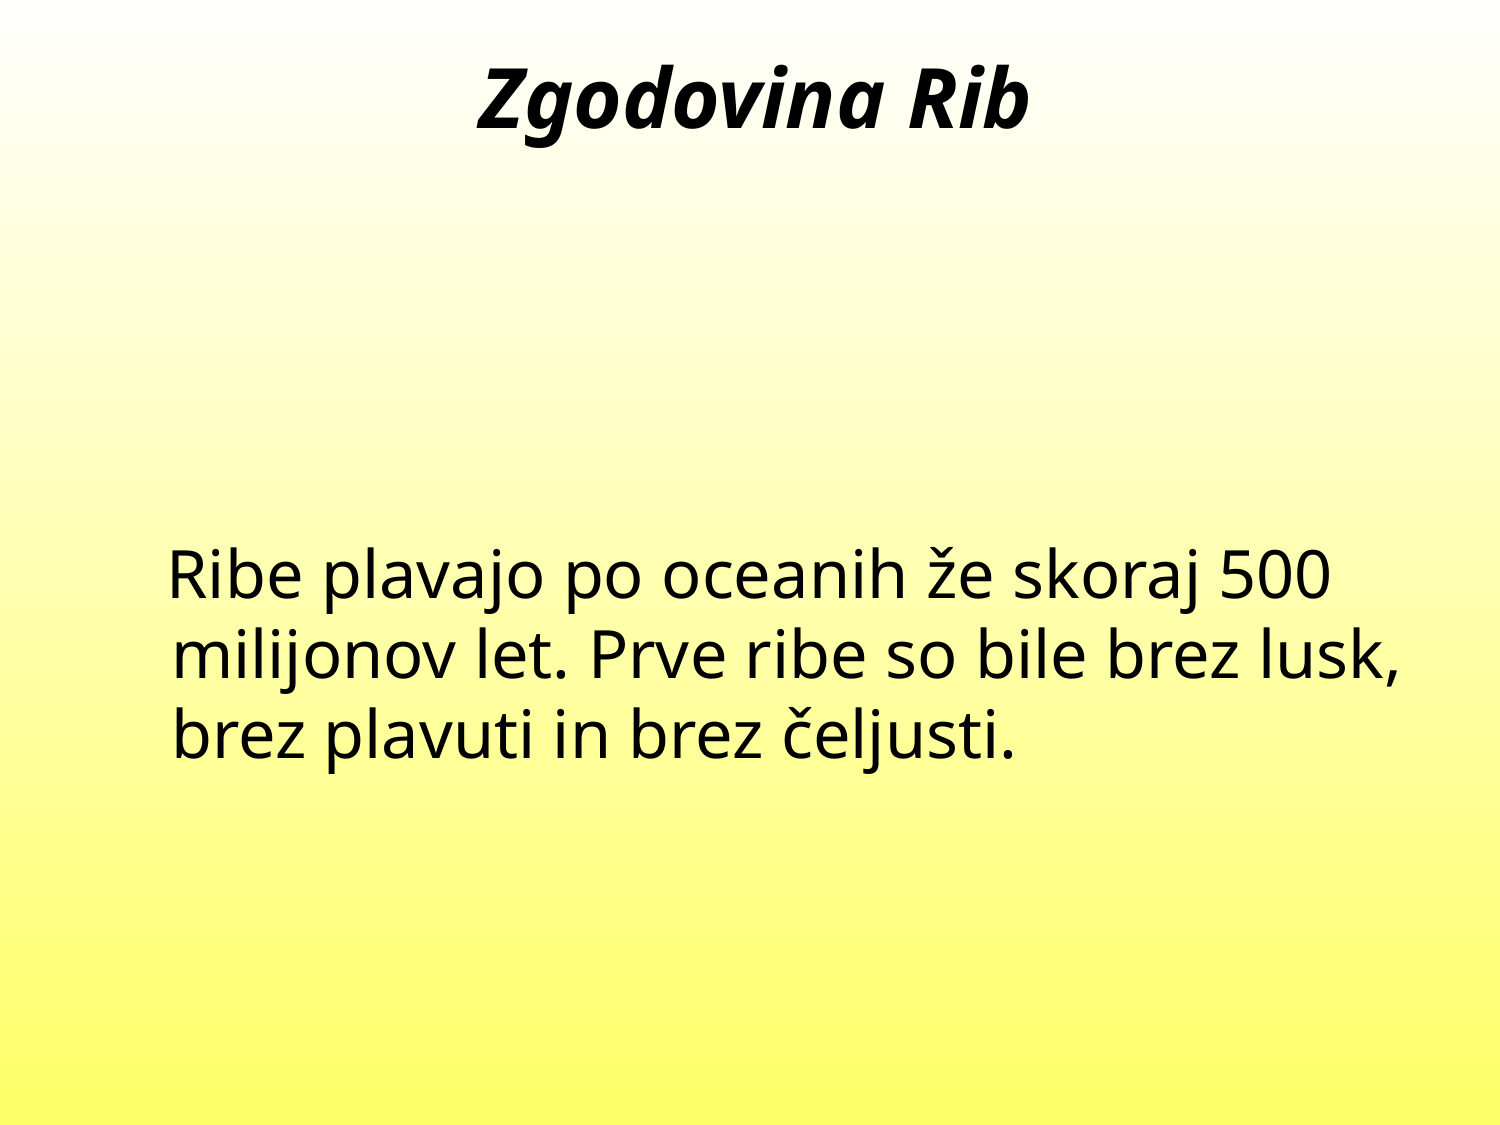

Zgodovina Rib
 Ribe plavajo po oceanih že skoraj 500 milijonov let. Prve ribe so bile brez lusk, brez plavuti in brez čeljusti.